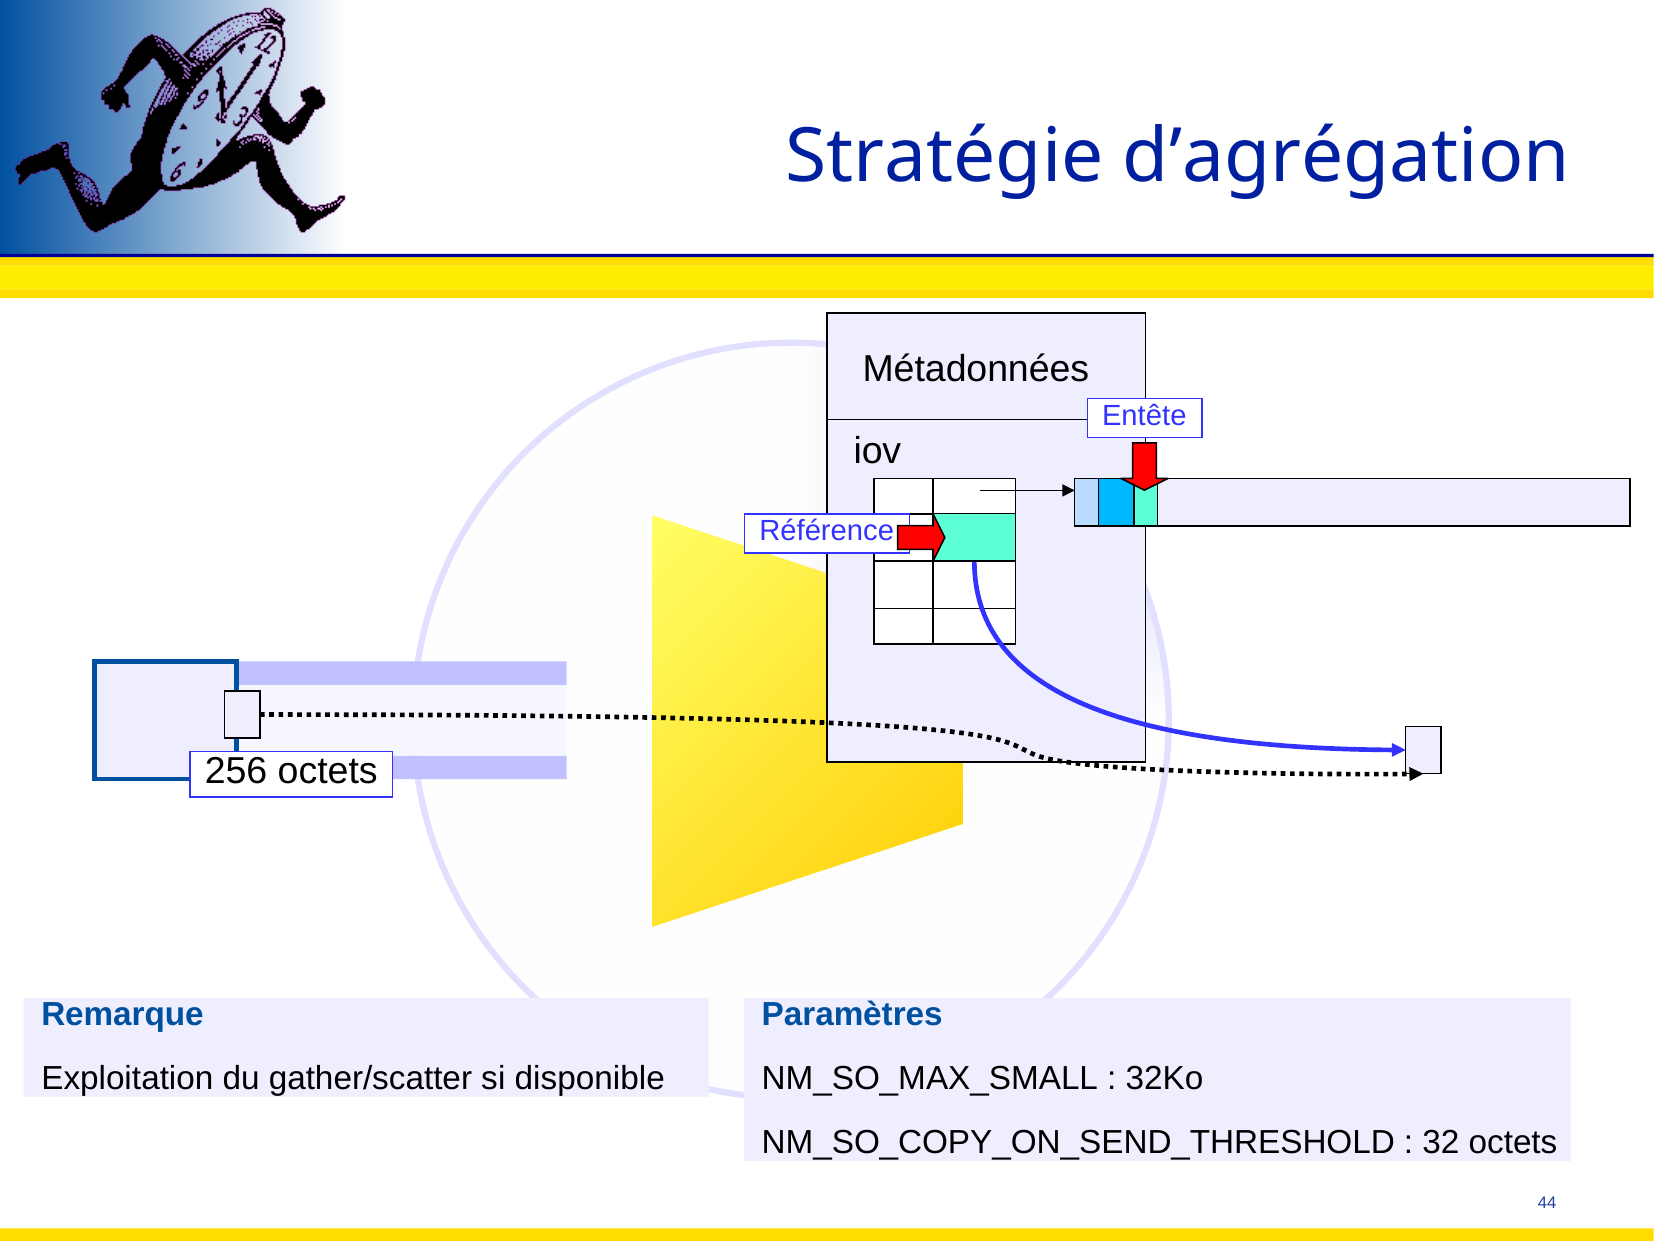

# Stratégie d’agrégation
Métadonnées
Entête
iov
Référence
256 octets
Remarque
Exploitation du gather/scatter si disponible
Paramètres
NM_SO_MAX_SMALL : 32Ko
NM_SO_COPY_ON_SEND_THRESHOLD : 32 octets